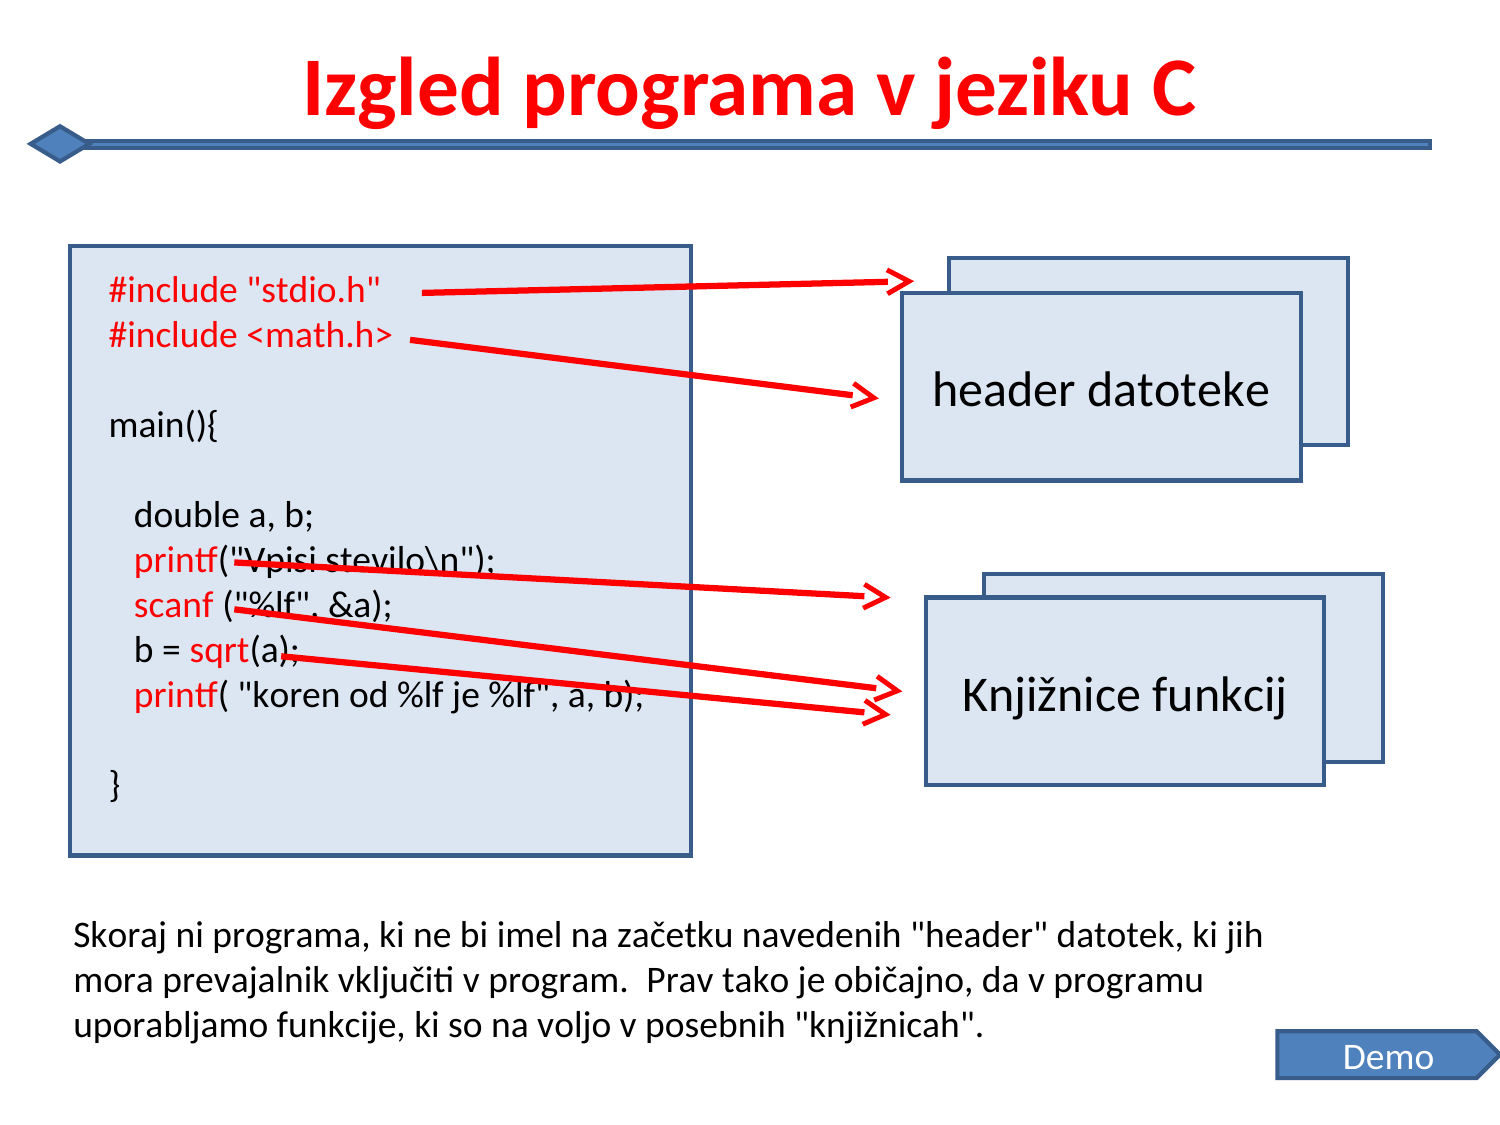

# Izgled programa v jeziku C
#include "stdio.h"
#include <math.h>
main(){
 double a, b;
 printf("Vpisi stevilo\n");
 scanf ("%lf", &a);
 b = sqrt(a);
 printf( "koren od %lf je %lf", a, b);
}
header datoteke
Knjižnice funkcij
Skoraj ni programa, ki ne bi imel na začetku navedenih "header" datotek, ki jih mora prevajalnik vključiti v program.  Prav tako je običajno, da v programu uporabljamo funkcije, ki so na voljo v posebnih "knjižnicah".
Demo